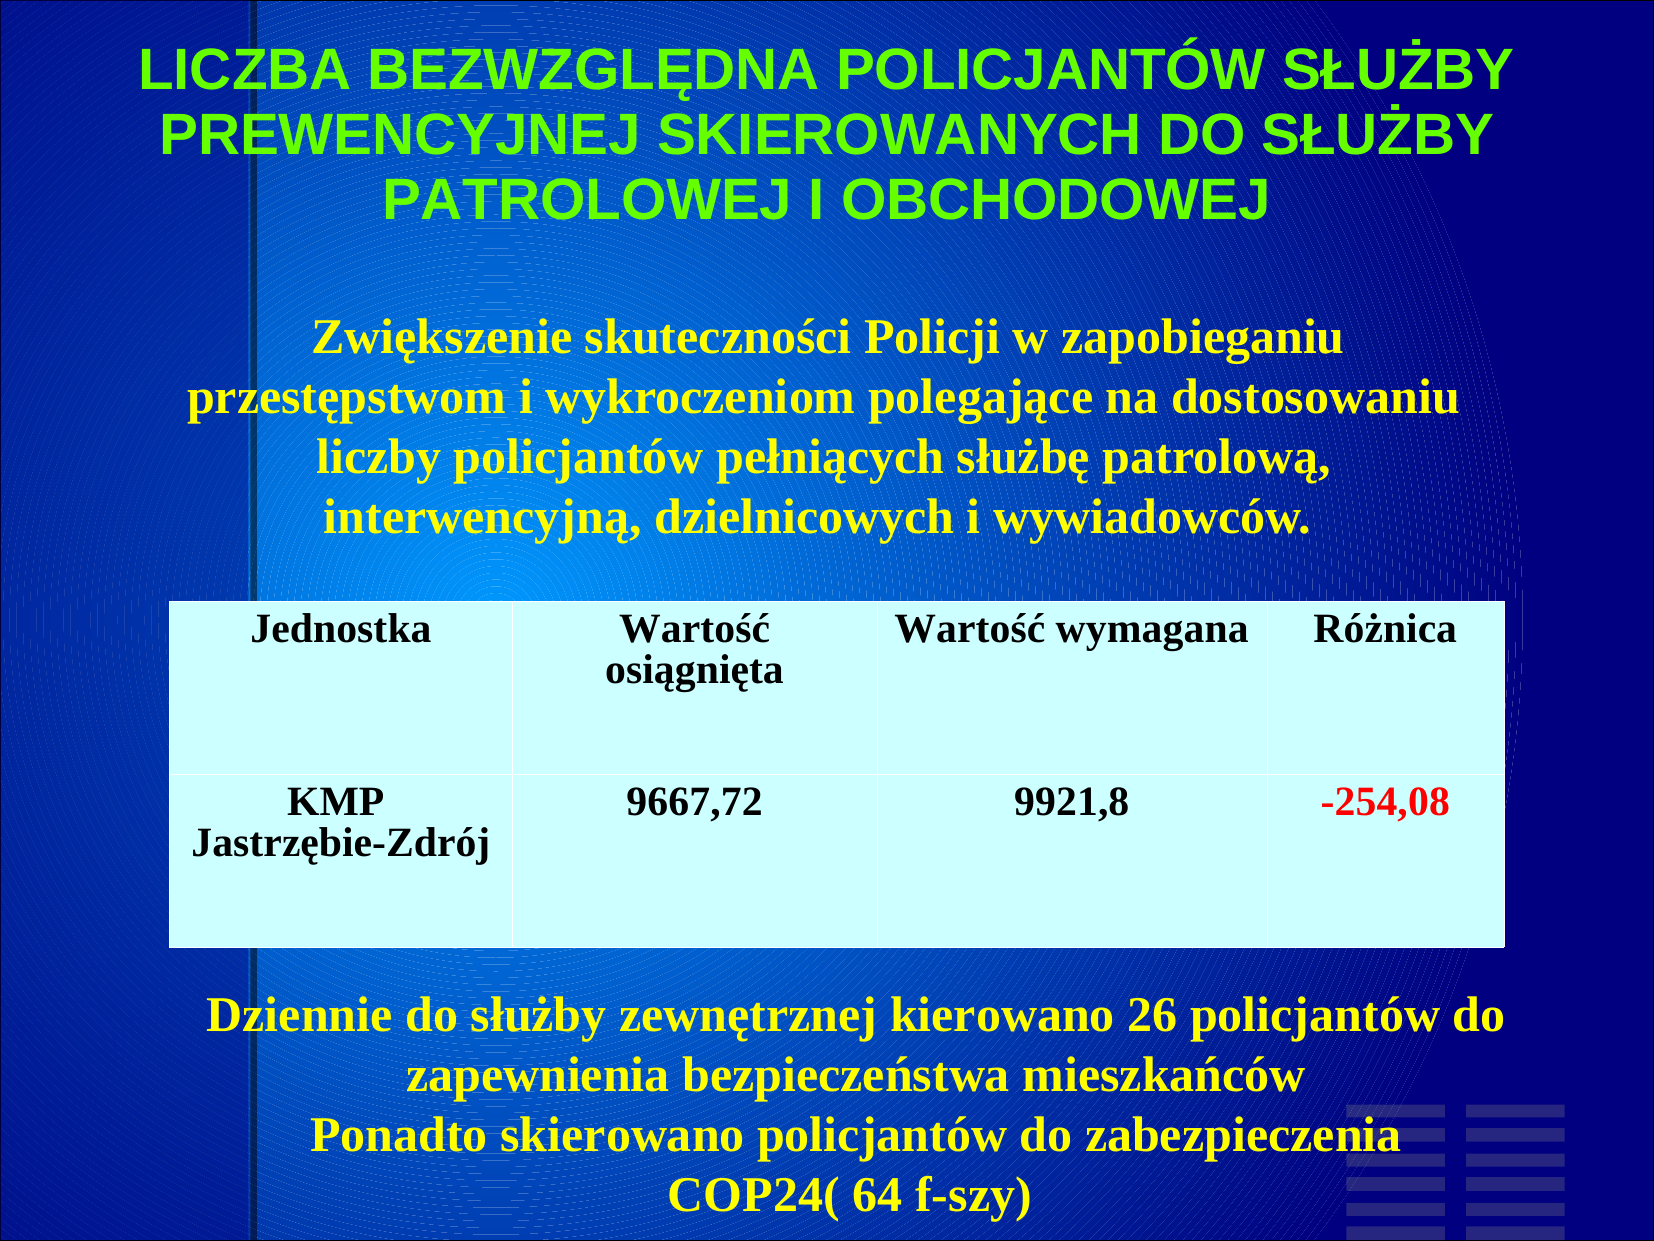

LICZBA BEZWZGLĘDNA POLICJANTÓW SŁUŻBY PREWENCYJNEJ SKIEROWANYCH DO SŁUŻBY PATROLOWEJ I OBCHODOWEJ
# Zwiększenie skuteczności Policji w zapobieganiu przestępstwom i wykroczeniom polegające na dostosowaniu liczby policjantów pełniących służbę patrolową, interwencyjną, dzielnicowych i wywiadowców.
| Jednostka | Wartość osiągnięta | Wartość wymagana | Różnica |
| --- | --- | --- | --- |
| KMP Jastrzębie-Zdrój | 9667,72 | 9921,8 | -254,08 |
Dziennie do służby zewnętrznej kierowano 26 policjantów do zapewnienia bezpieczeństwa mieszkańców
Ponadto skierowano policjantów do zabezpieczenia COP24( 64 f-szy)